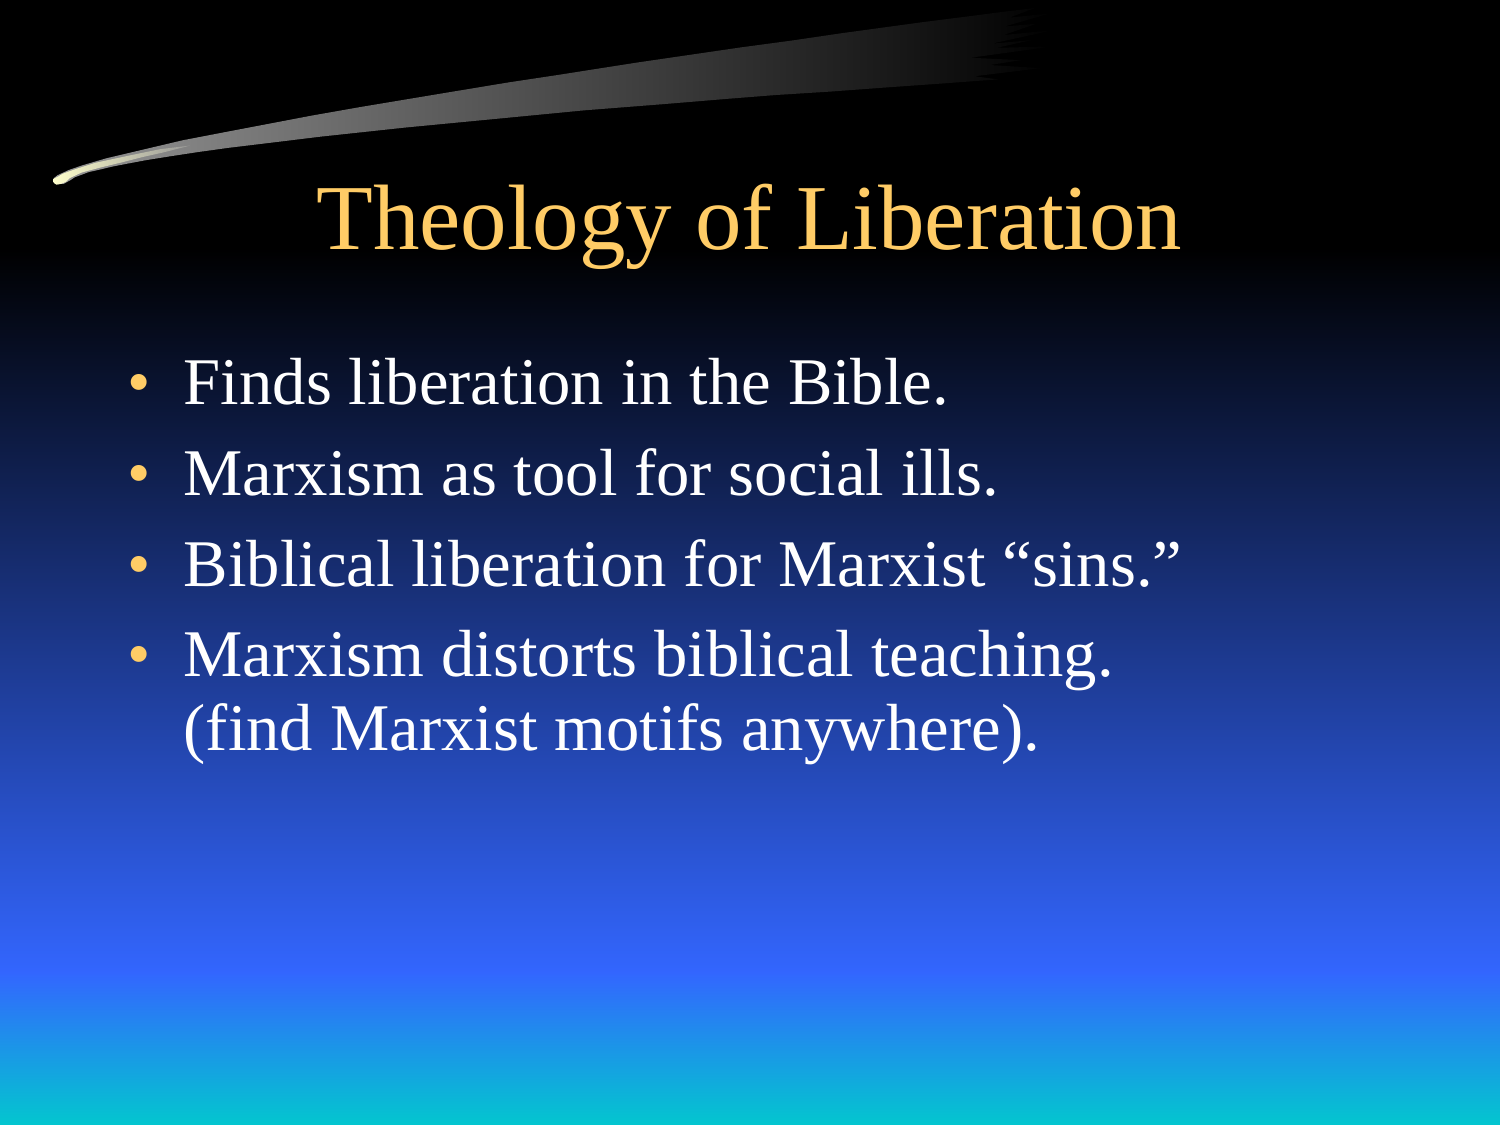

# Theology of Liberation
Finds liberation in the Bible.
Marxism as tool for social ills.
Biblical liberation for Marxist “sins.”
Marxism distorts biblical teaching.
(find Marxist motifs anywhere).